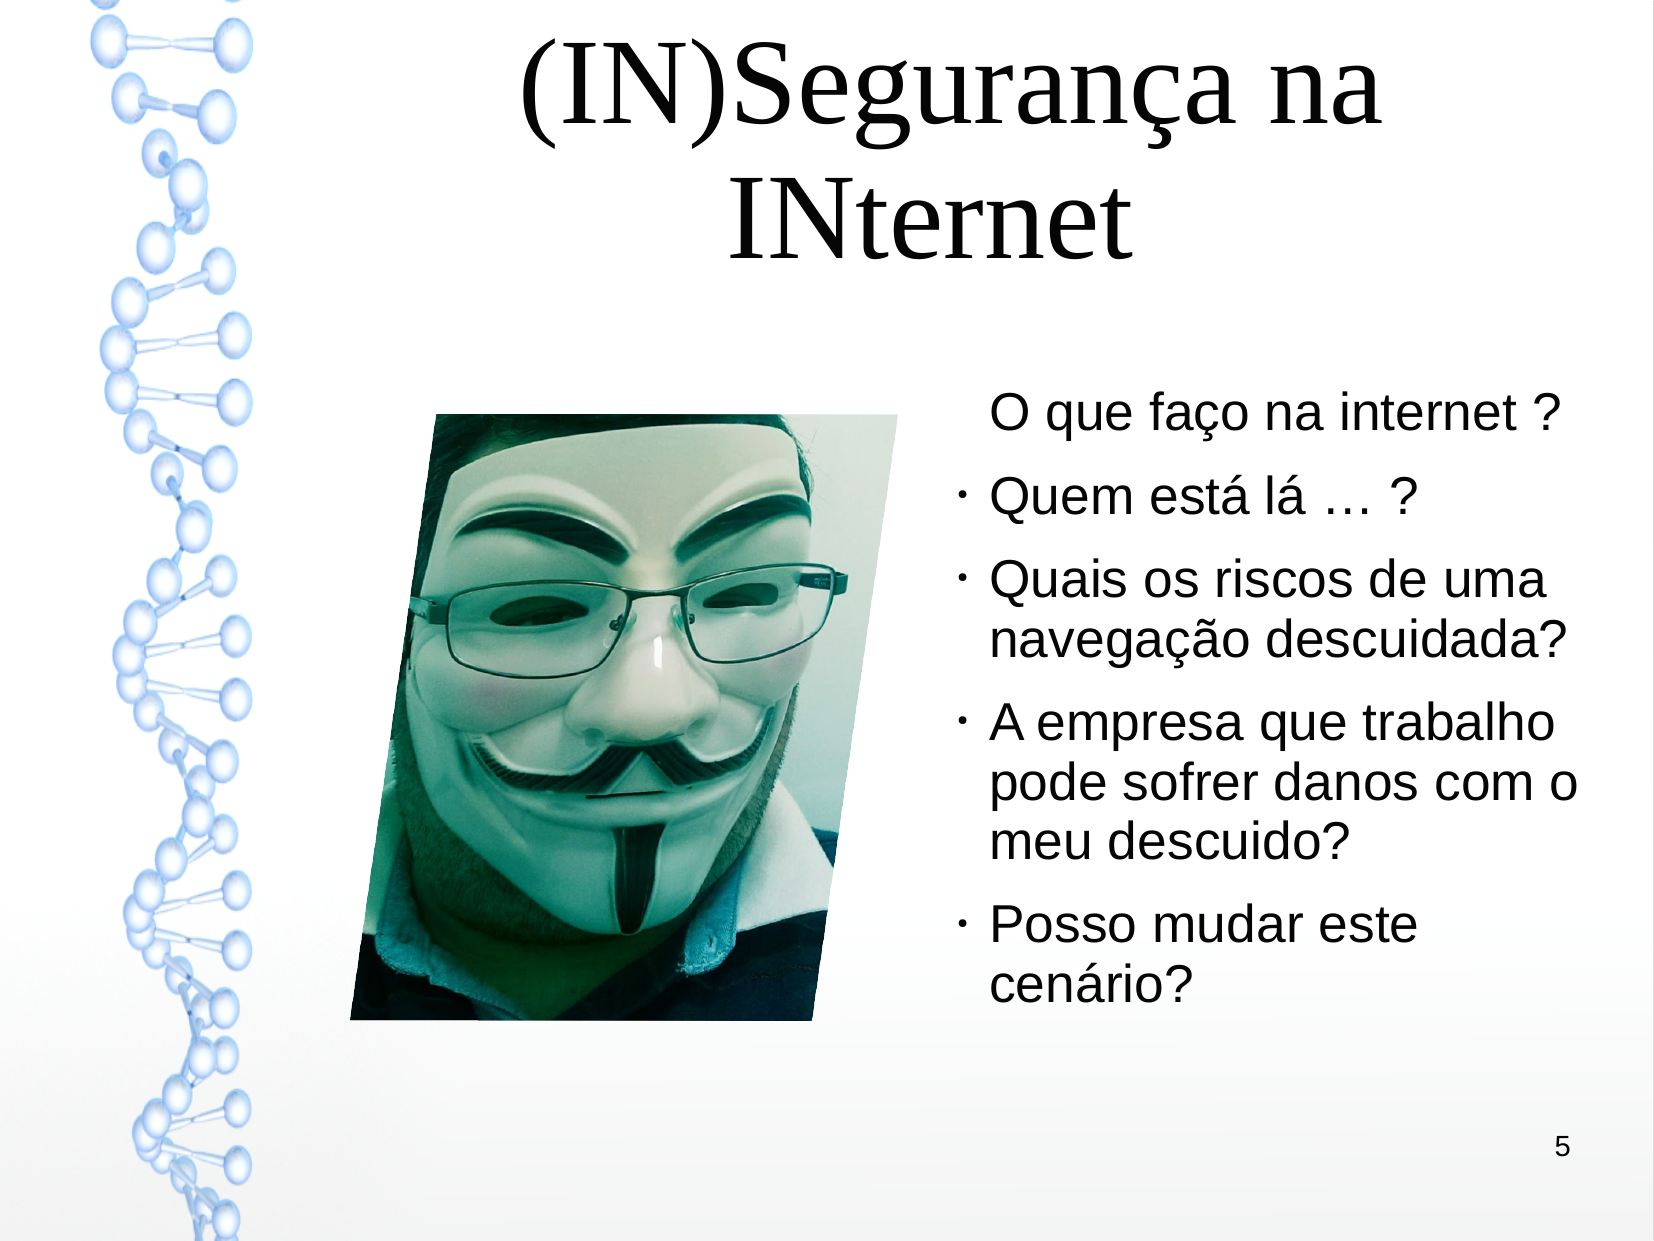

# (IN)Segurança na INternet
O que faço na internet ?
Quem está lá … ?
Quais os riscos de uma navegação descuidada?
A empresa que trabalho pode sofrer danos com o meu descuido?
Posso mudar este cenário?
5